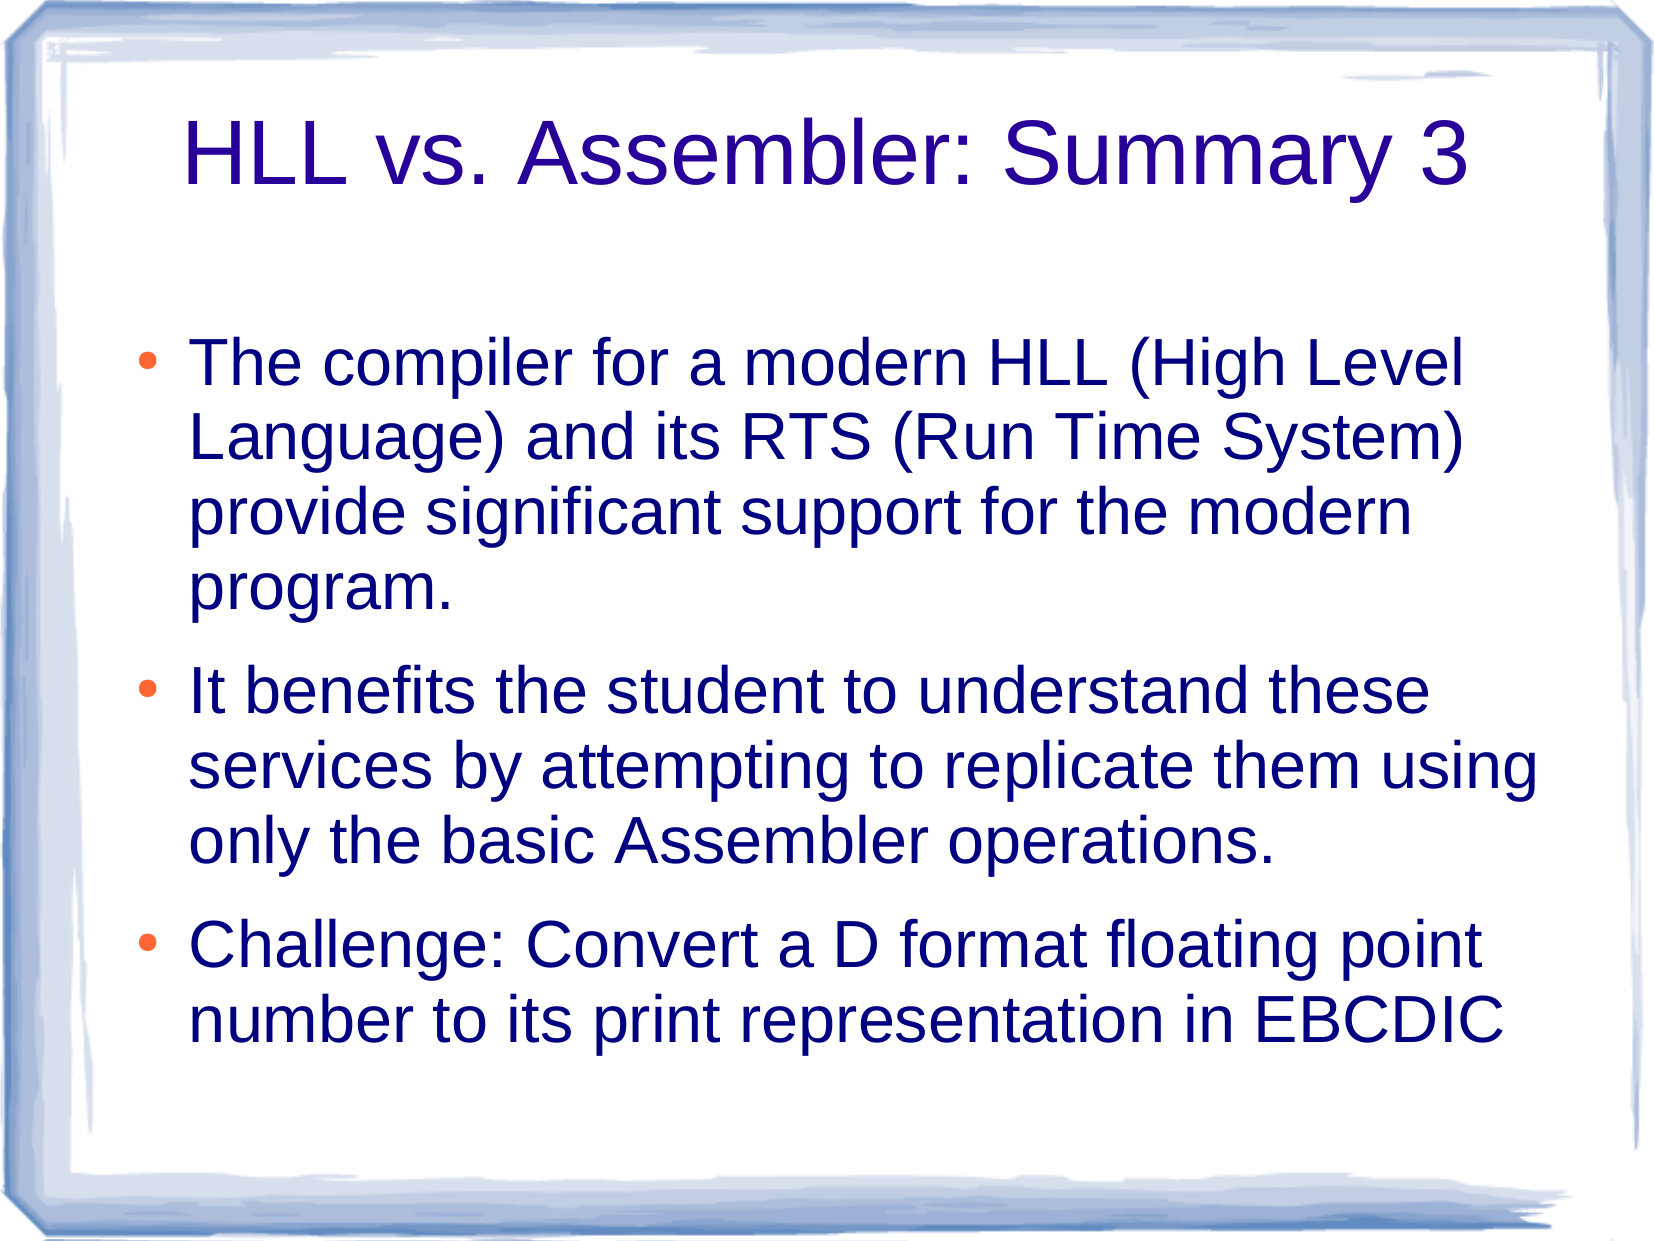

# HLL vs. Assembler: Summary 3
The compiler for a modern HLL (High Level Language) and its RTS (Run Time System) provide significant support for the modern program.
It benefits the student to understand these services by attempting to replicate them using only the basic Assembler operations.
Challenge: Convert a D format floating point number to its print representation in EBCDIC